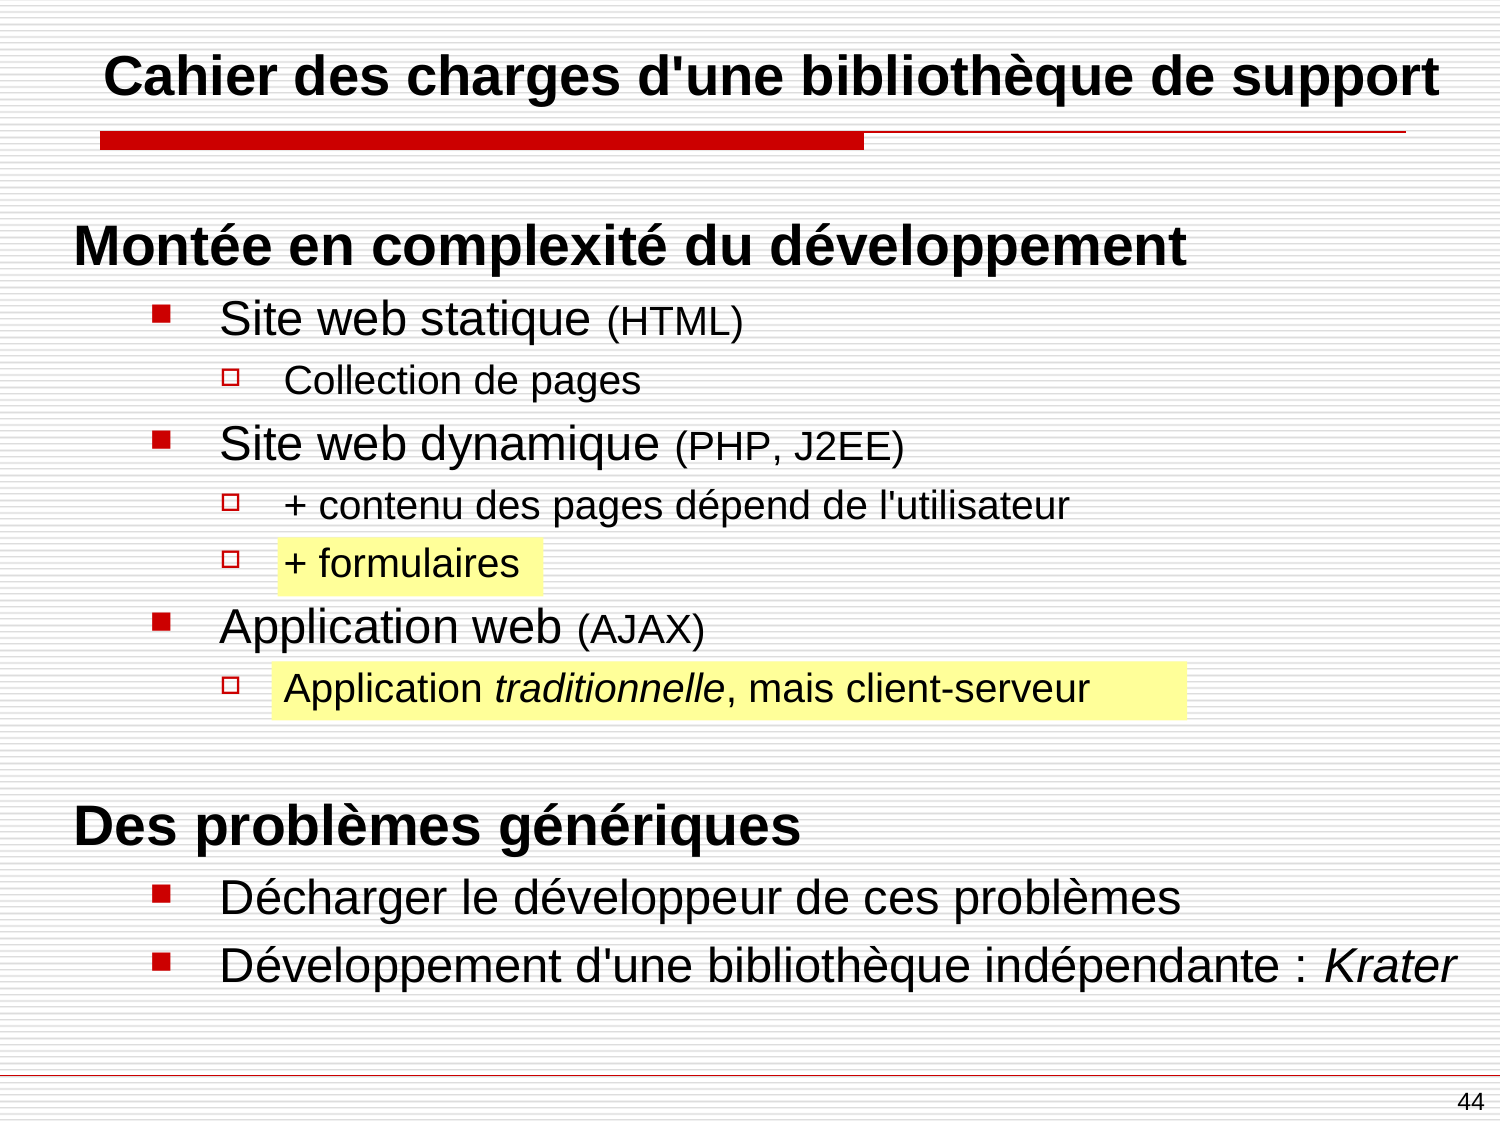

Cahier des charges d'une bibliothèque de support
# Montée en complexité du développement
Site web statique (HTML)
Collection de pages
Site web dynamique (PHP, J2EE)
+ contenu des pages dépend de l'utilisateur
+ formulaires
Application web (AJAX)
Application traditionnelle, mais client-serveur
Des problèmes génériques
Décharger le développeur de ces problèmes
Développement d'une bibliothèque indépendante : Krater
44